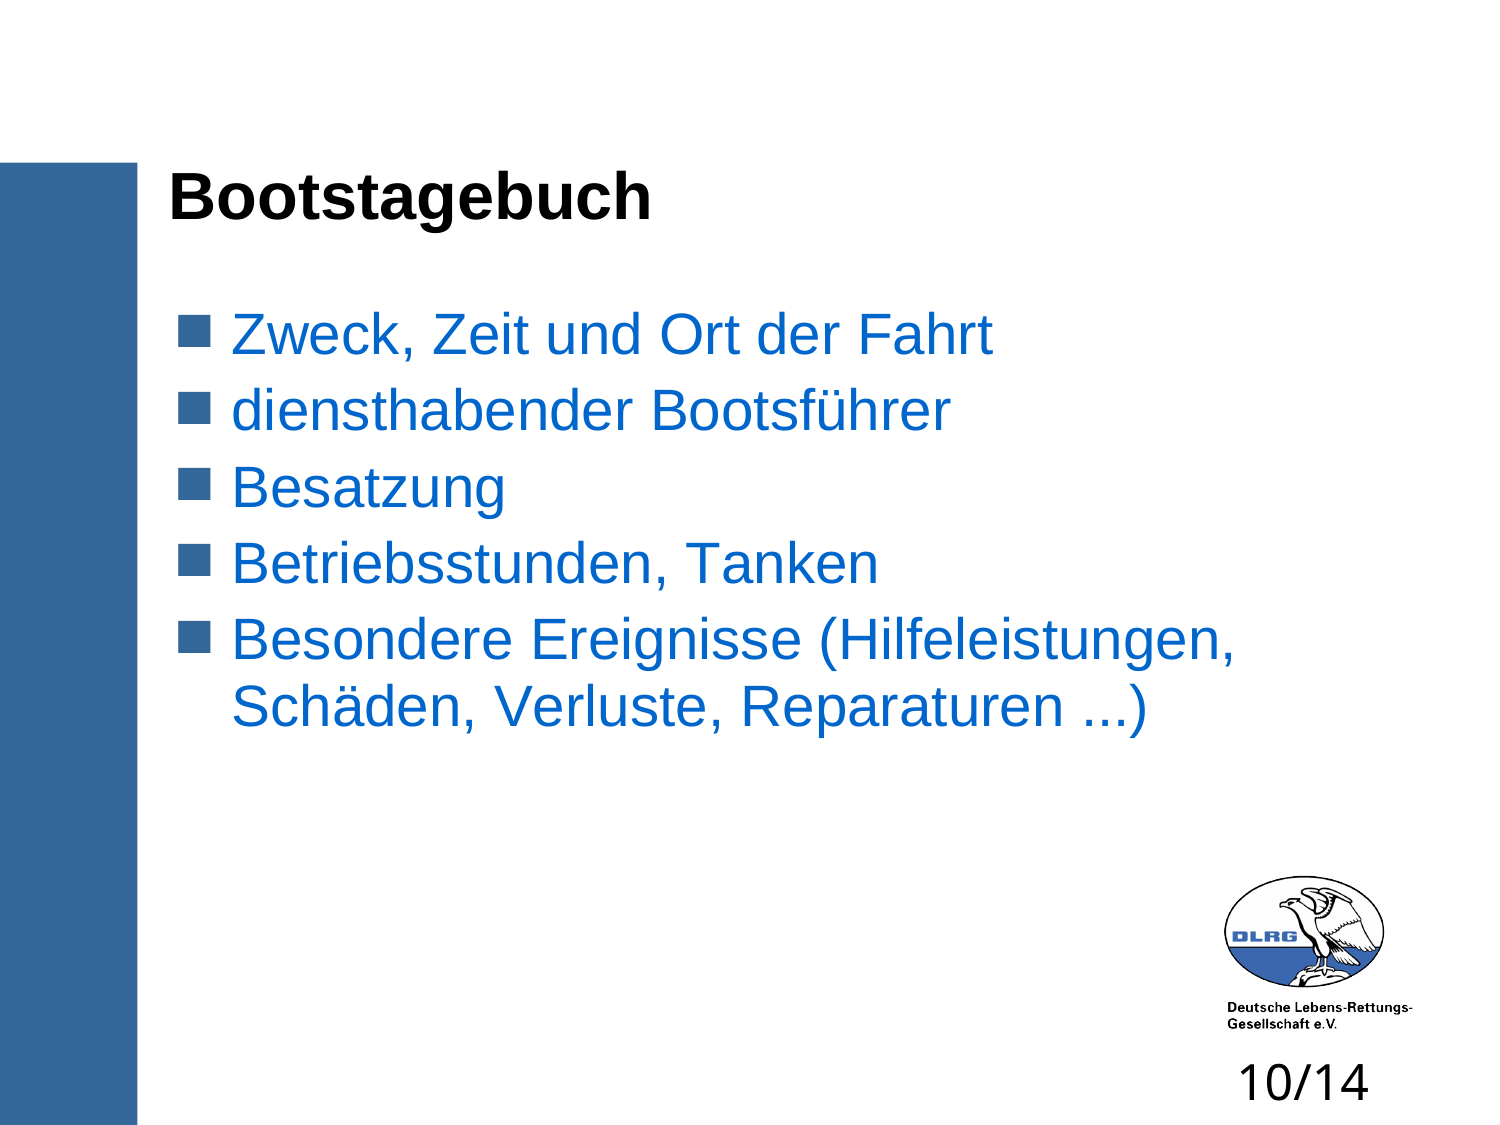

# Bootstagebuch
Zweck, Zeit und Ort der Fahrt
diensthabender Bootsführer
Besatzung
Betriebsstunden, Tanken
Besondere Ereignisse (Hilfeleistungen, Schäden, Verluste, Reparaturen ...)